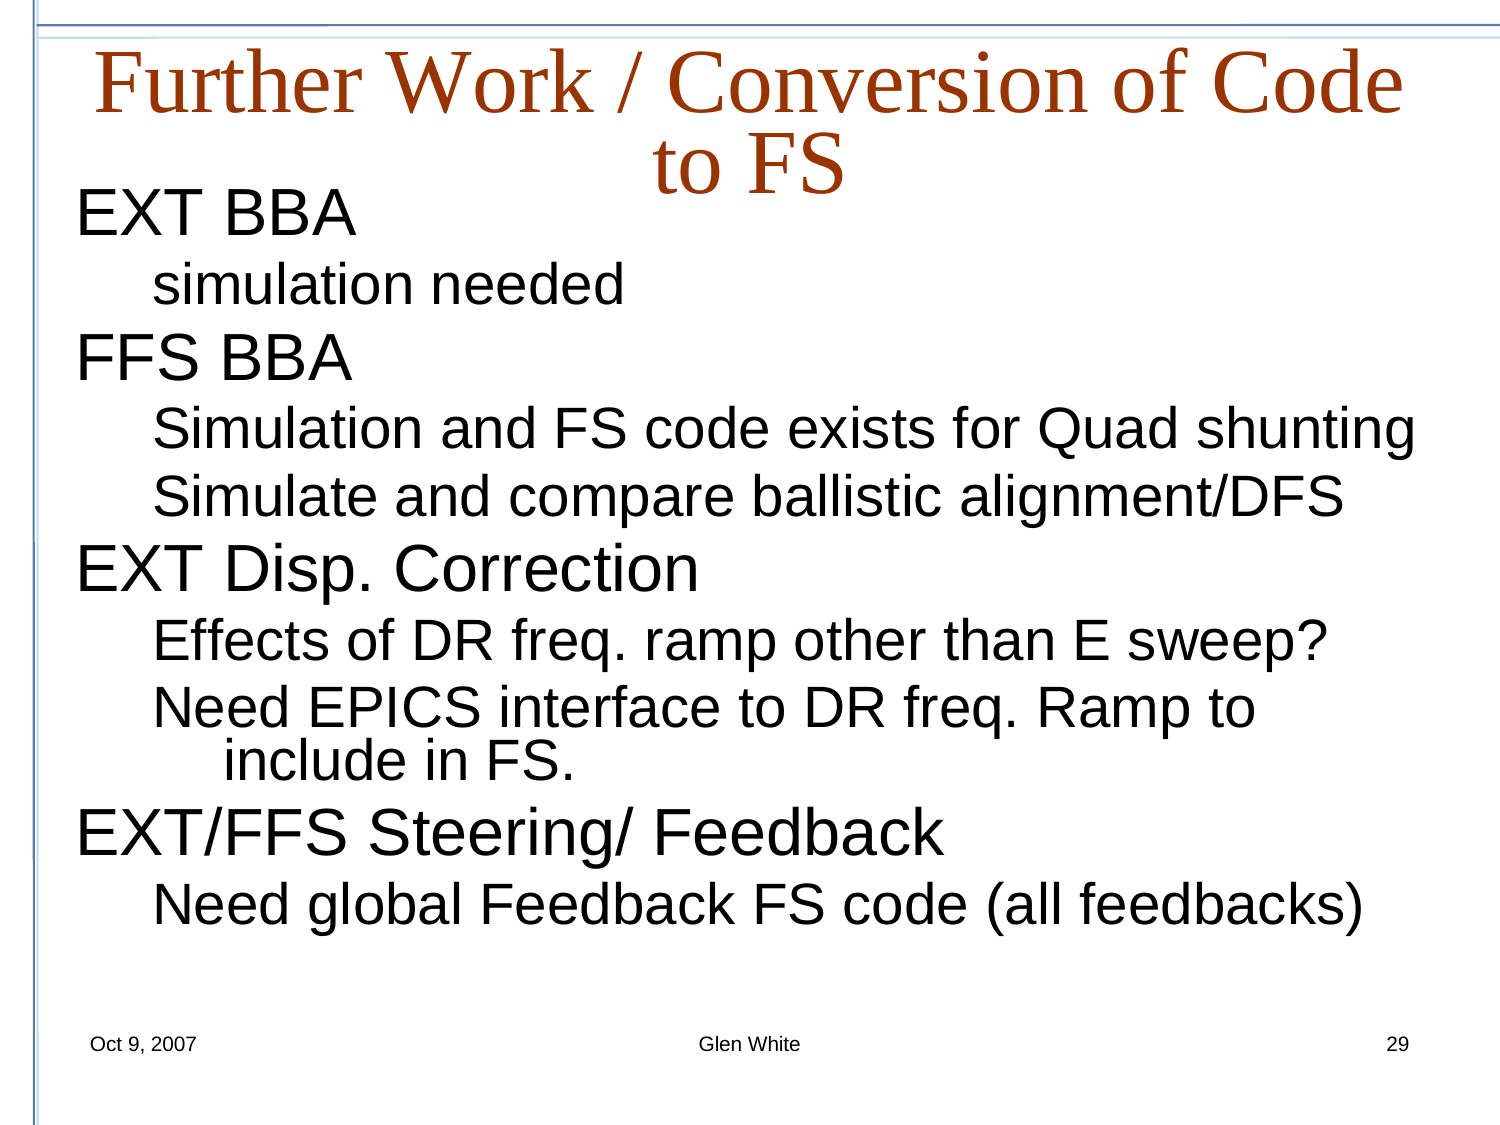

# Further Work / Conversion of Code to FS
EXT BBA
simulation needed
FFS BBA
Simulation and FS code exists for Quad shunting
Simulate and compare ballistic alignment/DFS
EXT Disp. Correction
Effects of DR freq. ramp other than E sweep?
Need EPICS interface to DR freq. Ramp to include in FS.
EXT/FFS Steering/ Feedback
Need global Feedback FS code (all feedbacks)
Glen White
29